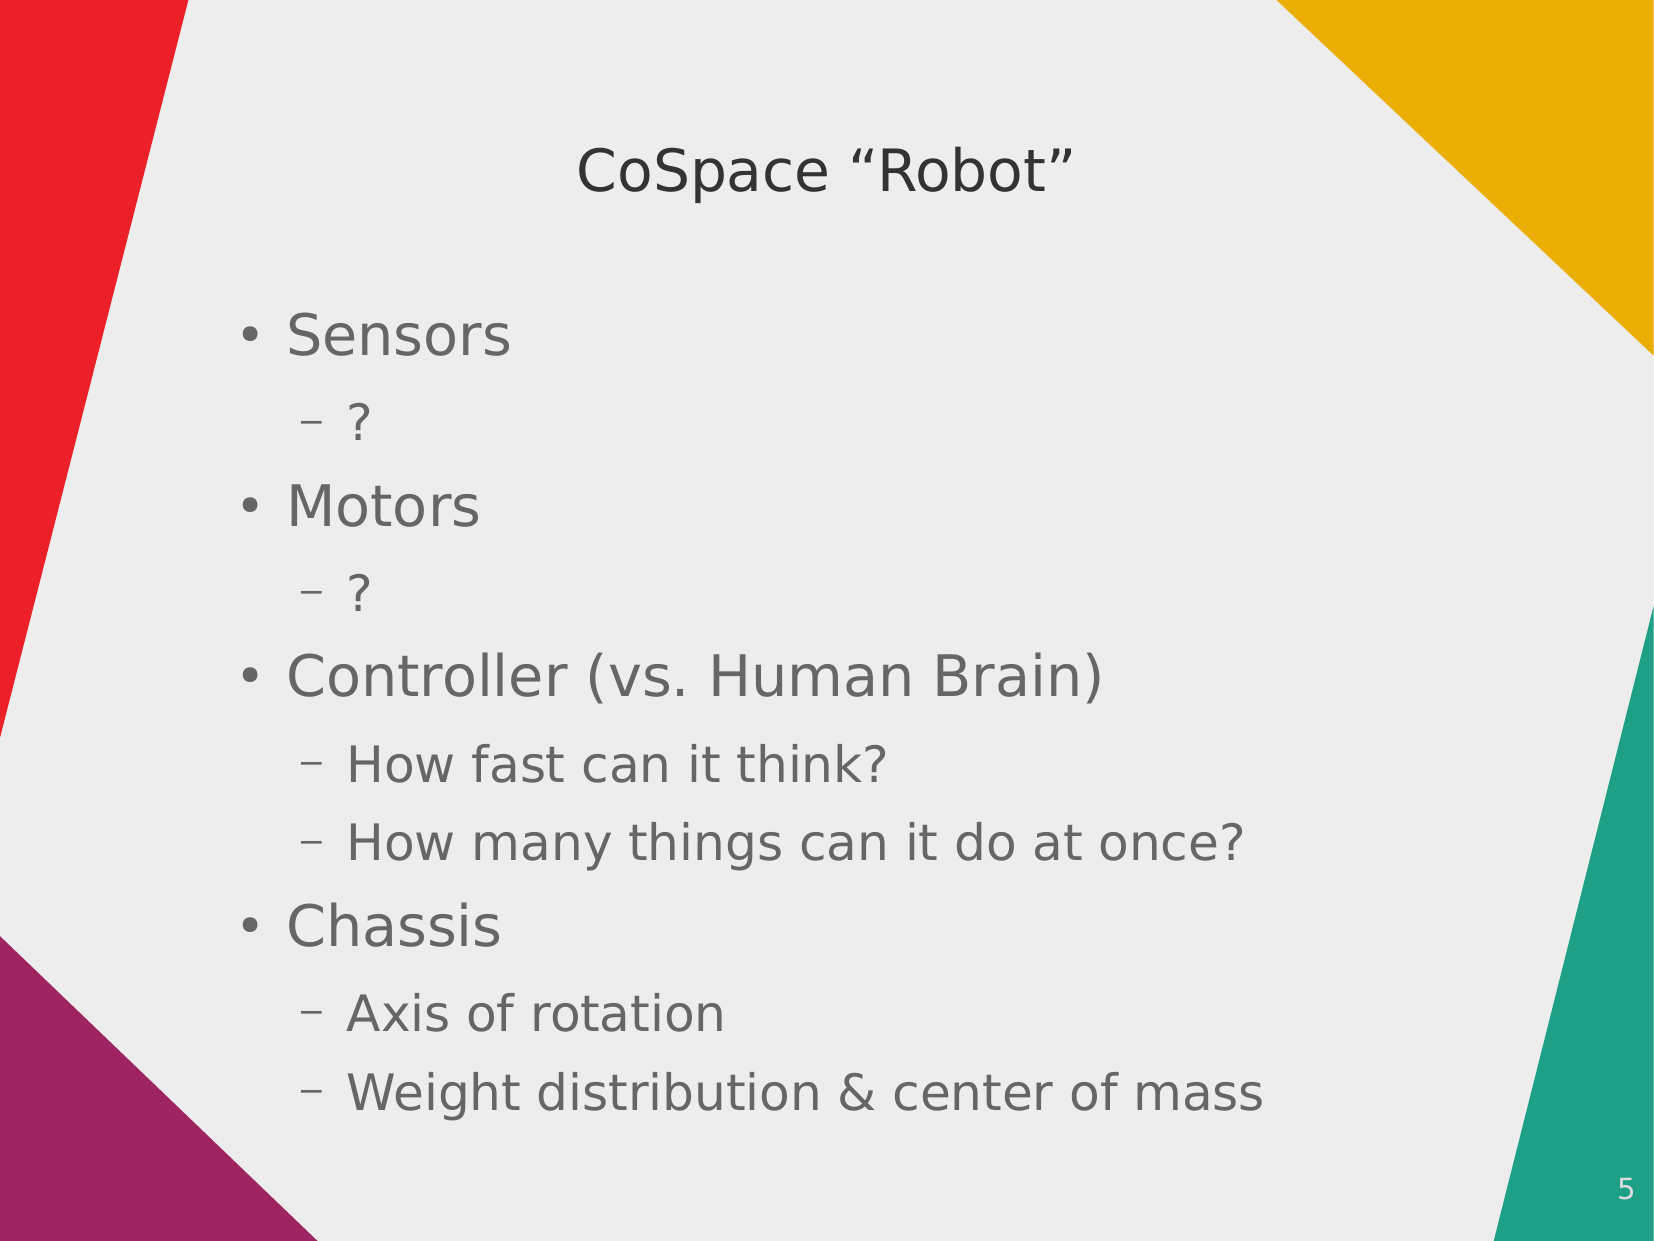

# CoSpace “Robot”
Sensors
?
Motors
?
Controller (vs. Human Brain)
How fast can it think?
How many things can it do at once?
Chassis
Axis of rotation
Weight distribution & center of mass
5